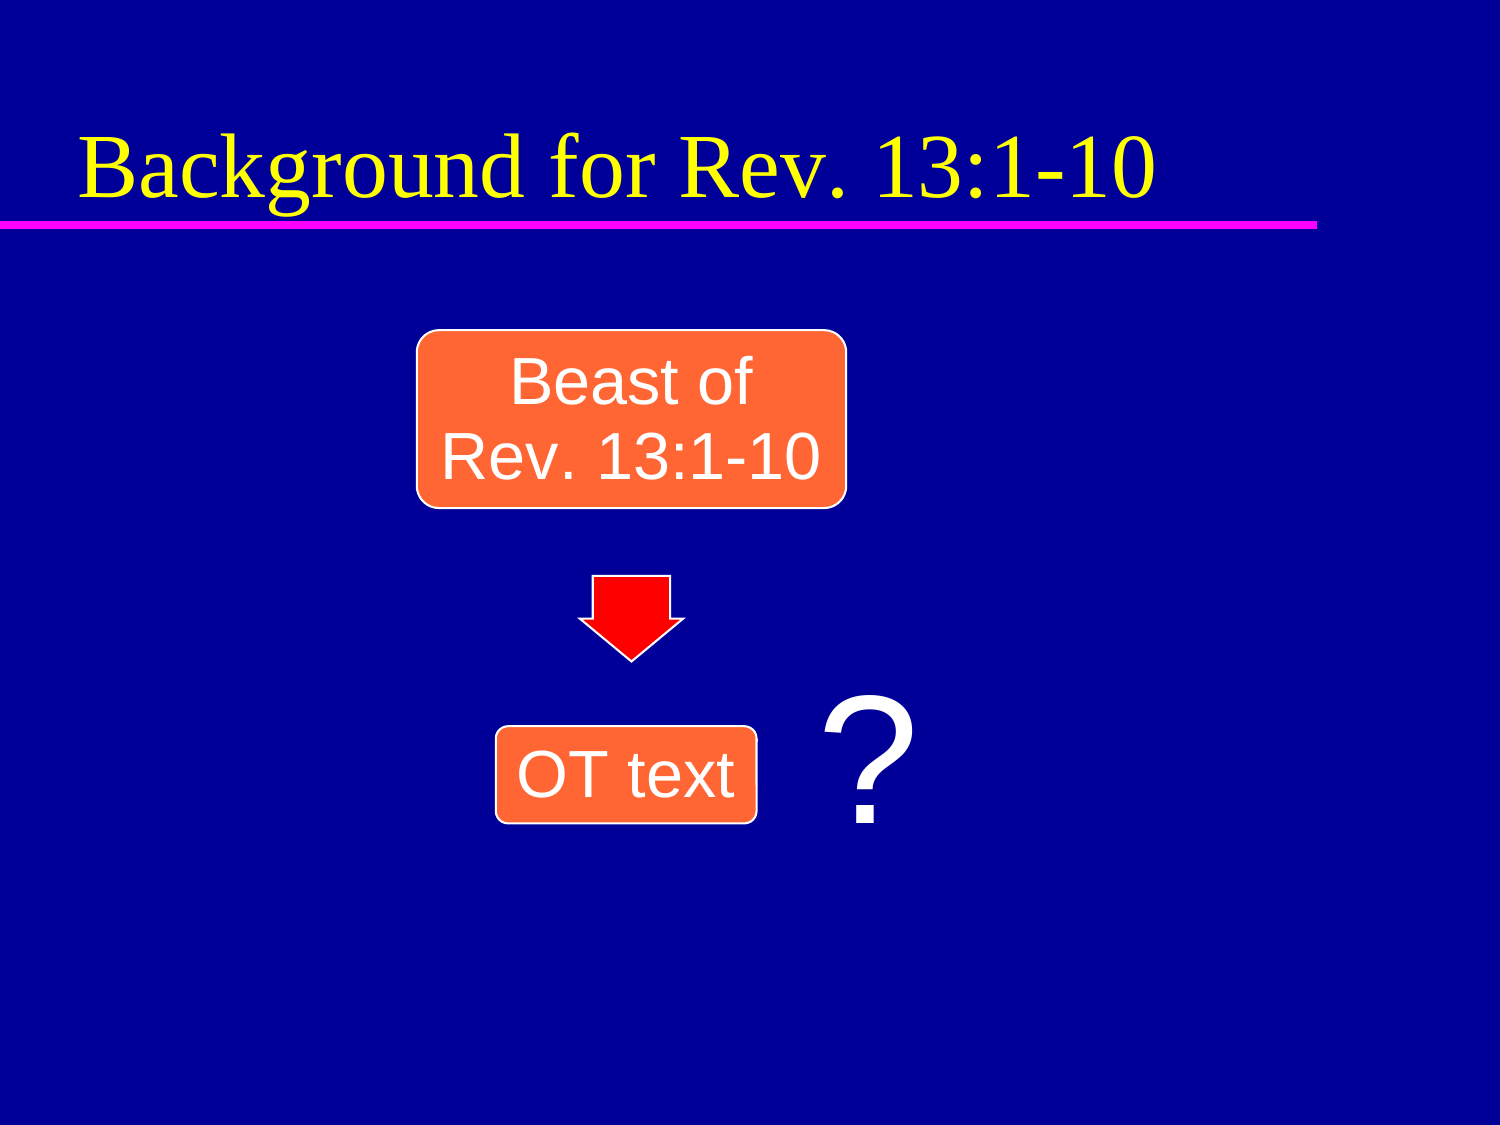

# Background for Rev. 13:1-10
Beast of
Rev. 13:1-10
?
OT text